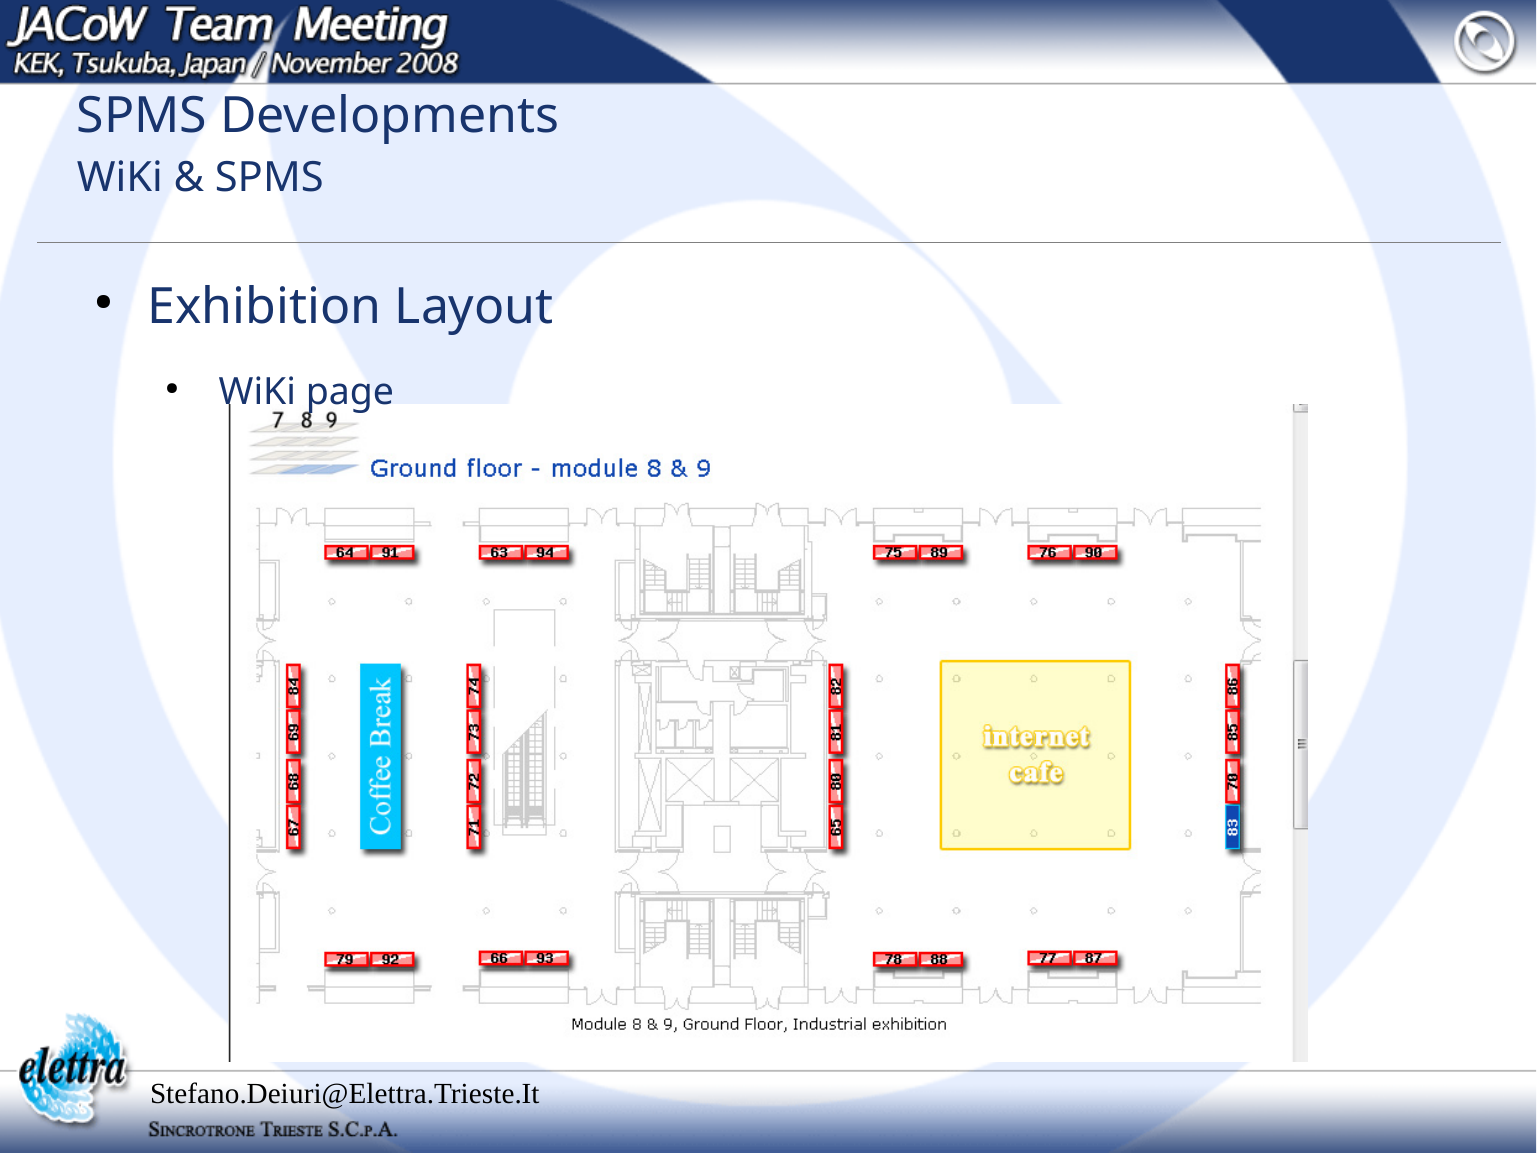

# SPMS Developments WiKi & SPMS
Exhibition Layout
WiKi page